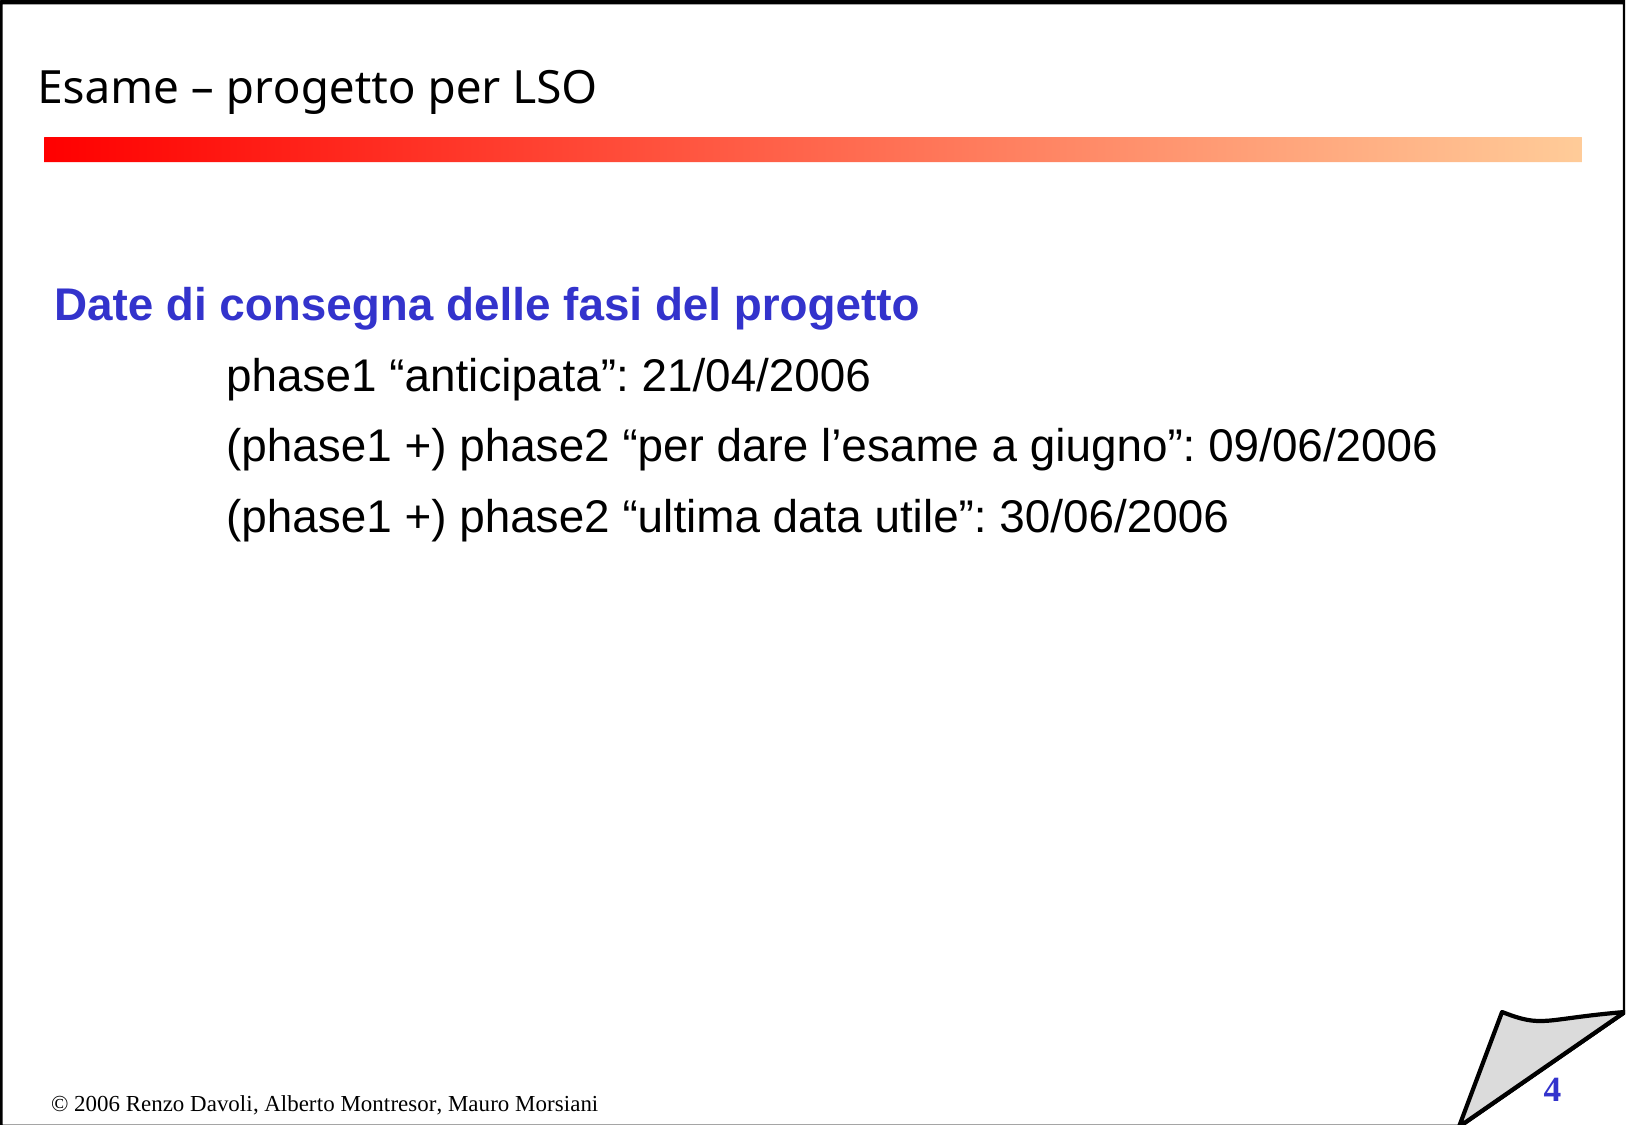

# Esame – progetto per LSO
Date di consegna delle fasi del progetto
phase1 “anticipata”: 21/04/2006
(phase1 +) phase2 “per dare l’esame a giugno”: 09/06/2006
(phase1 +) phase2 “ultima data utile”: 30/06/2006